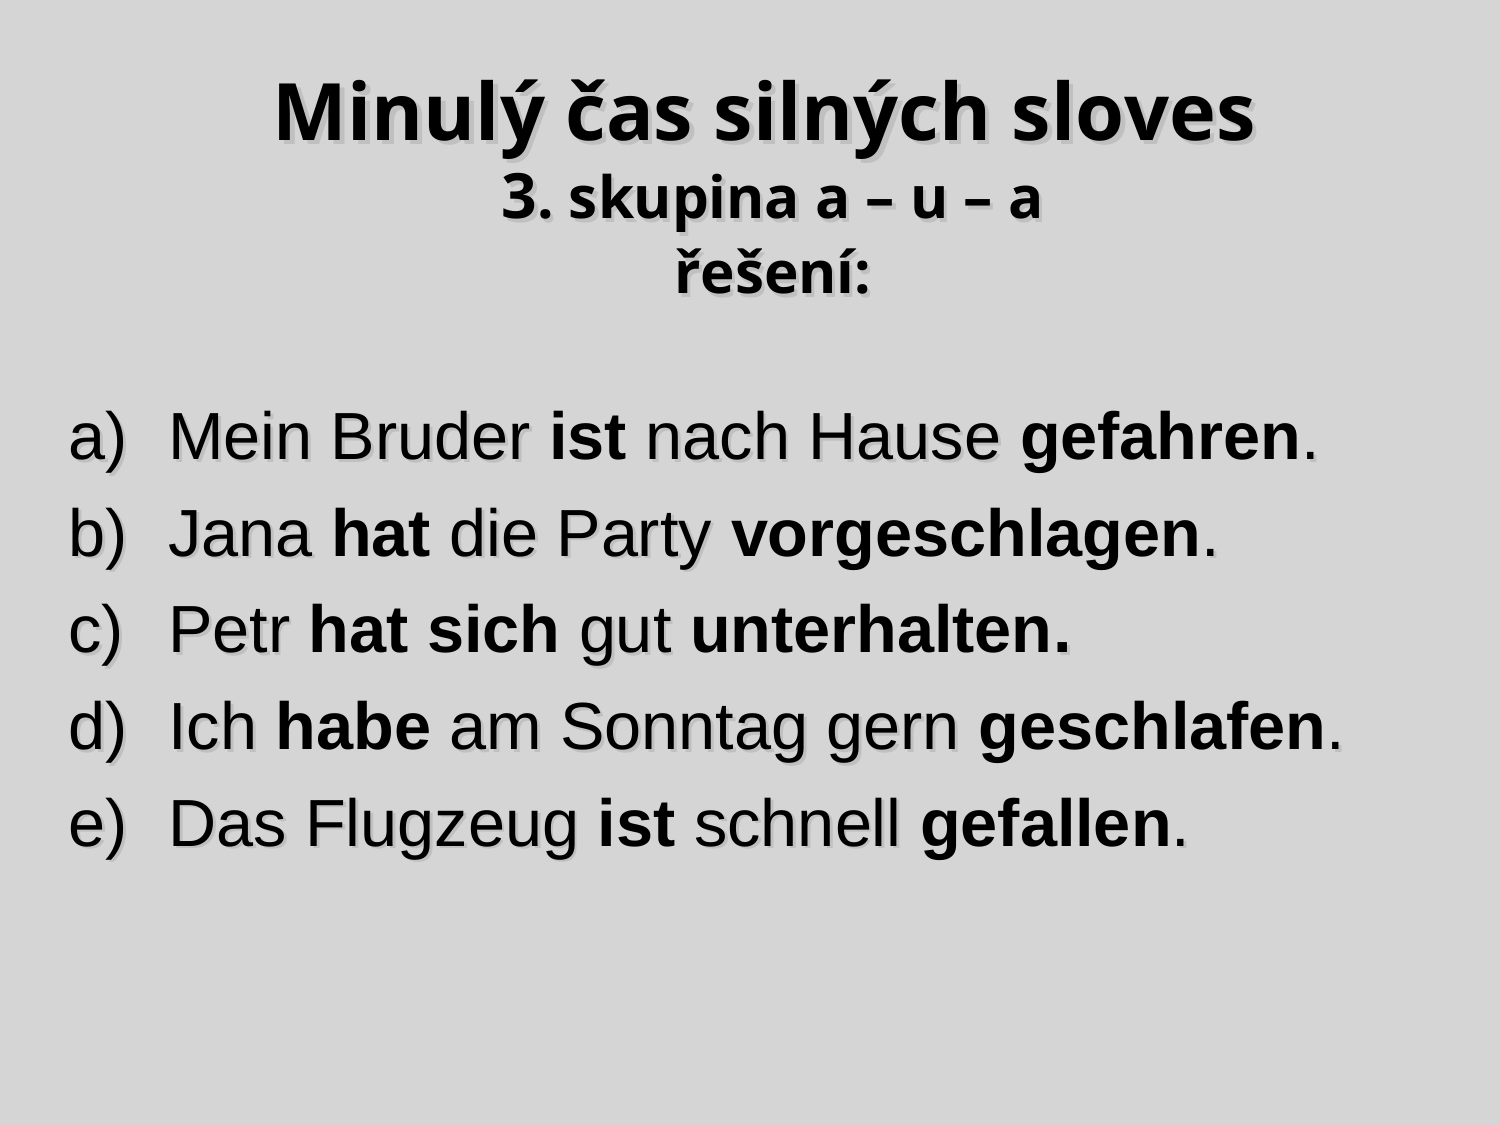

# Minulý čas silných sloves 3. skupina a – u – a řešení:
Mein Bruder ist nach Hause gefahren.
Jana hat die Party vorgeschlagen.
Petr hat sich gut unterhalten.
Ich habe am Sonntag gern geschlafen.
Das Flugzeug ist schnell gefallen.